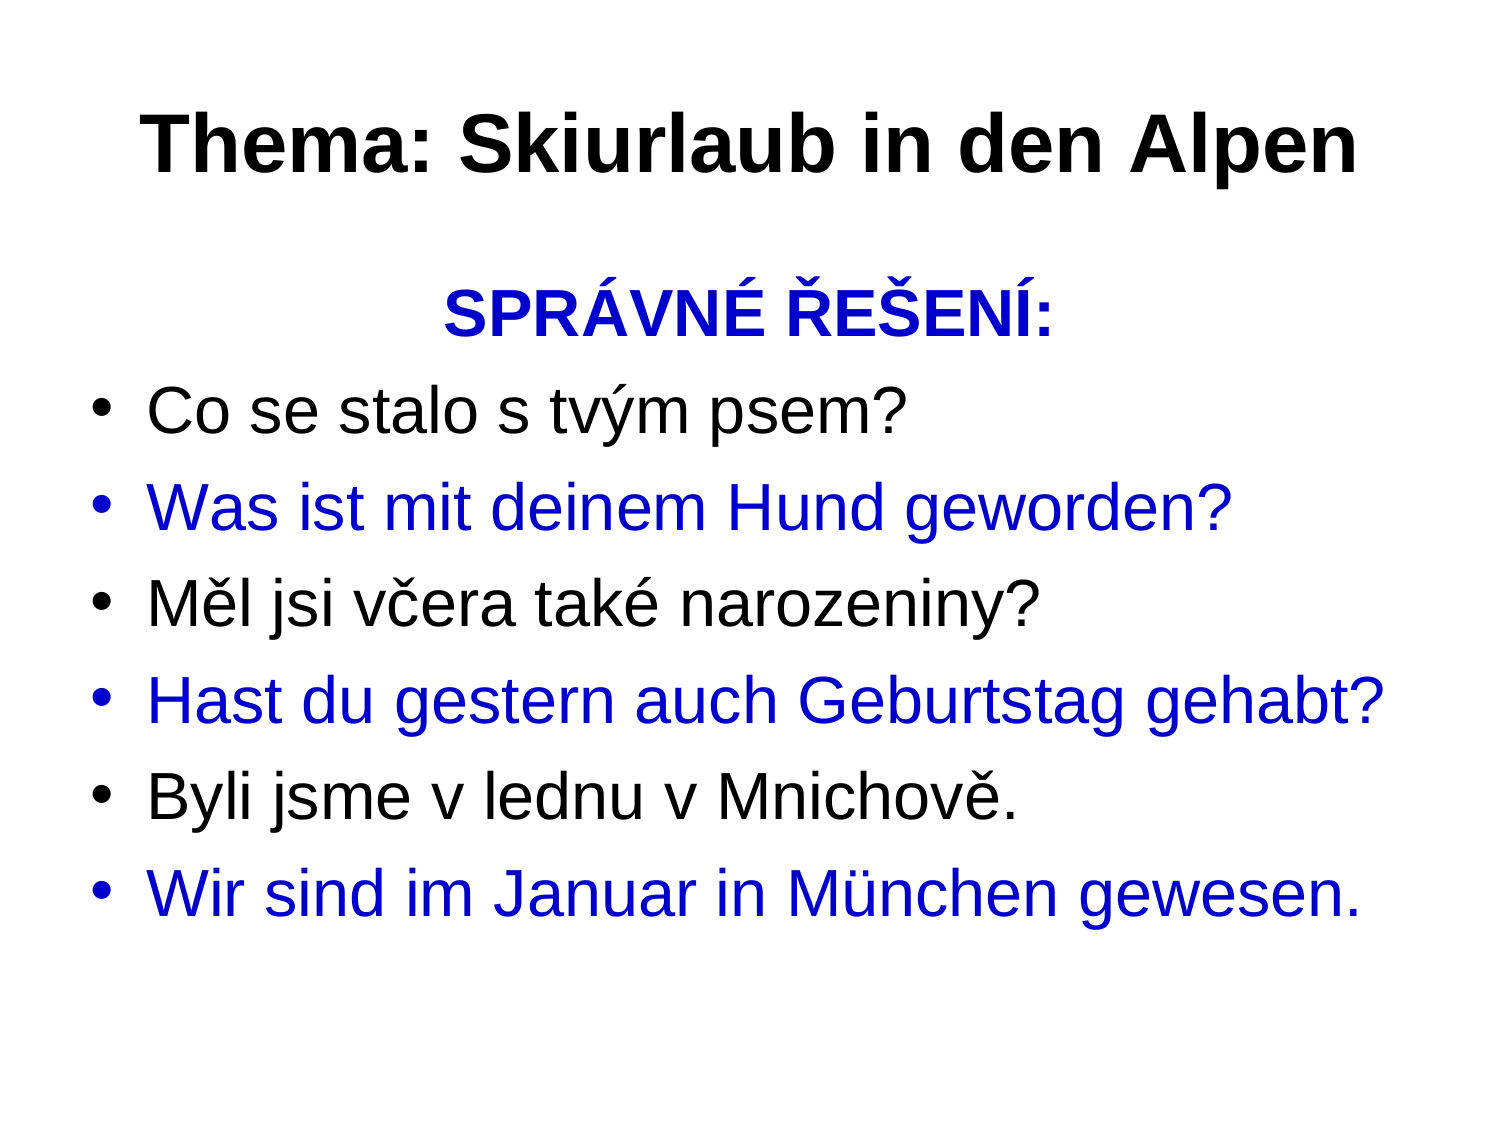

# Thema: Skiurlaub in den Alpen
SPRÁVNÉ ŘEŠENÍ:
Co se stalo s tvým psem?
Was ist mit deinem Hund geworden?
Měl jsi včera také narozeniny?
Hast du gestern auch Geburtstag gehabt?
Byli jsme v lednu v Mnichově.
Wir sind im Januar in München gewesen.